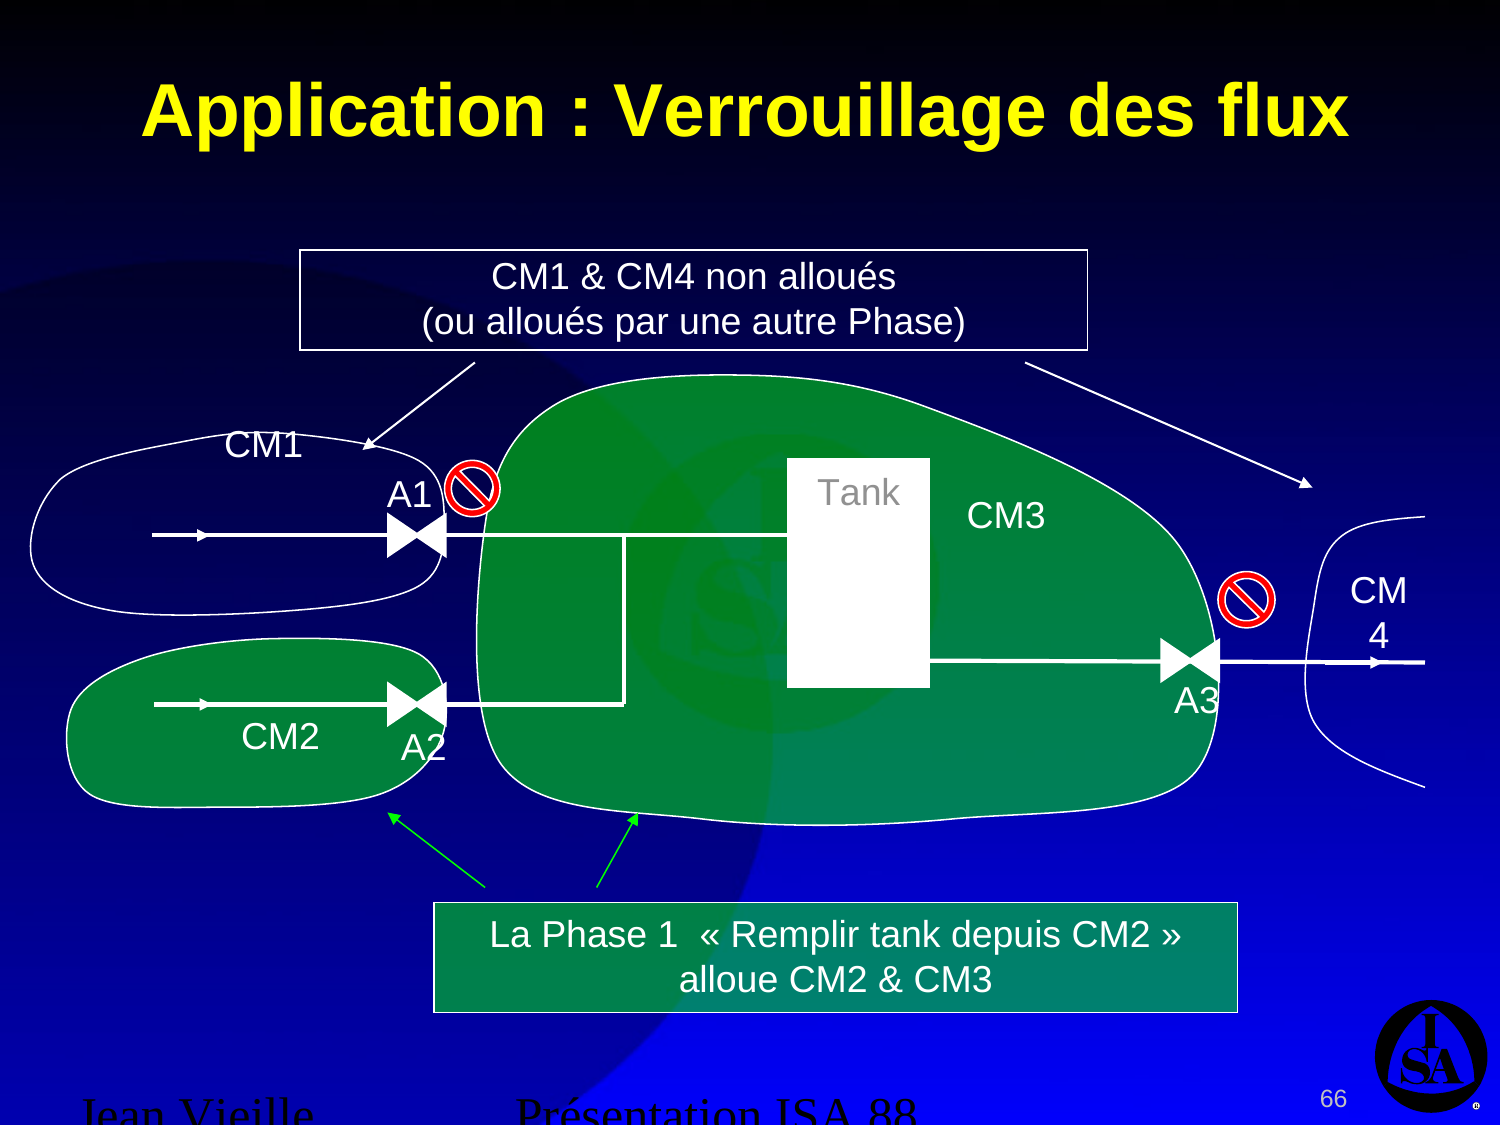

# Application : Verrouillage des flux
CM1 & CM4 non alloués
(ou alloués par une autre Phase)
CM1
CM4
CM3
CM2
La Phase 1 « Remplir tank depuis CM2 »
alloue CM2 & CM3
Tank
A1
A3
A2